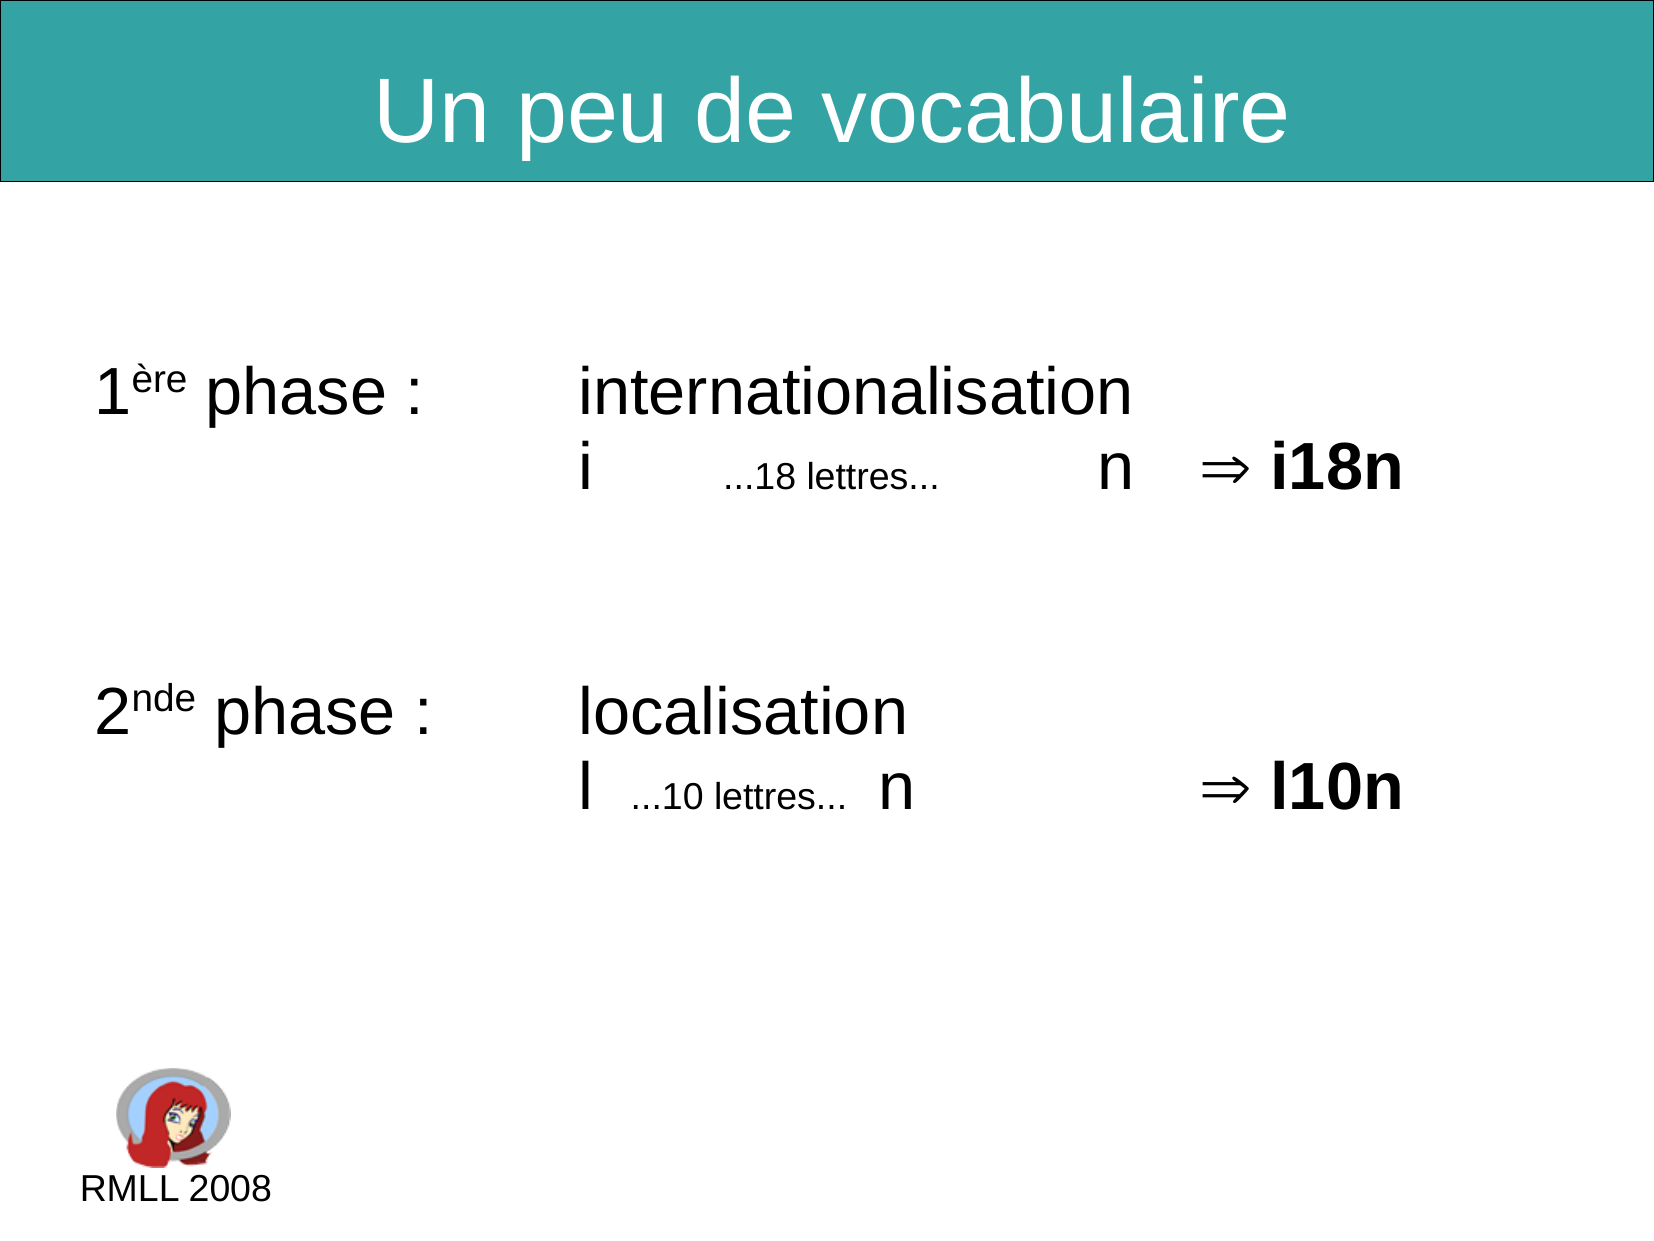

# Un peu de vocabulaire
1ère phase :	internationalisation
	i ...18 lettres... n	⇒ i18n
2nde phase :	localisation
	l ...10 lettres... n	⇒ l10n